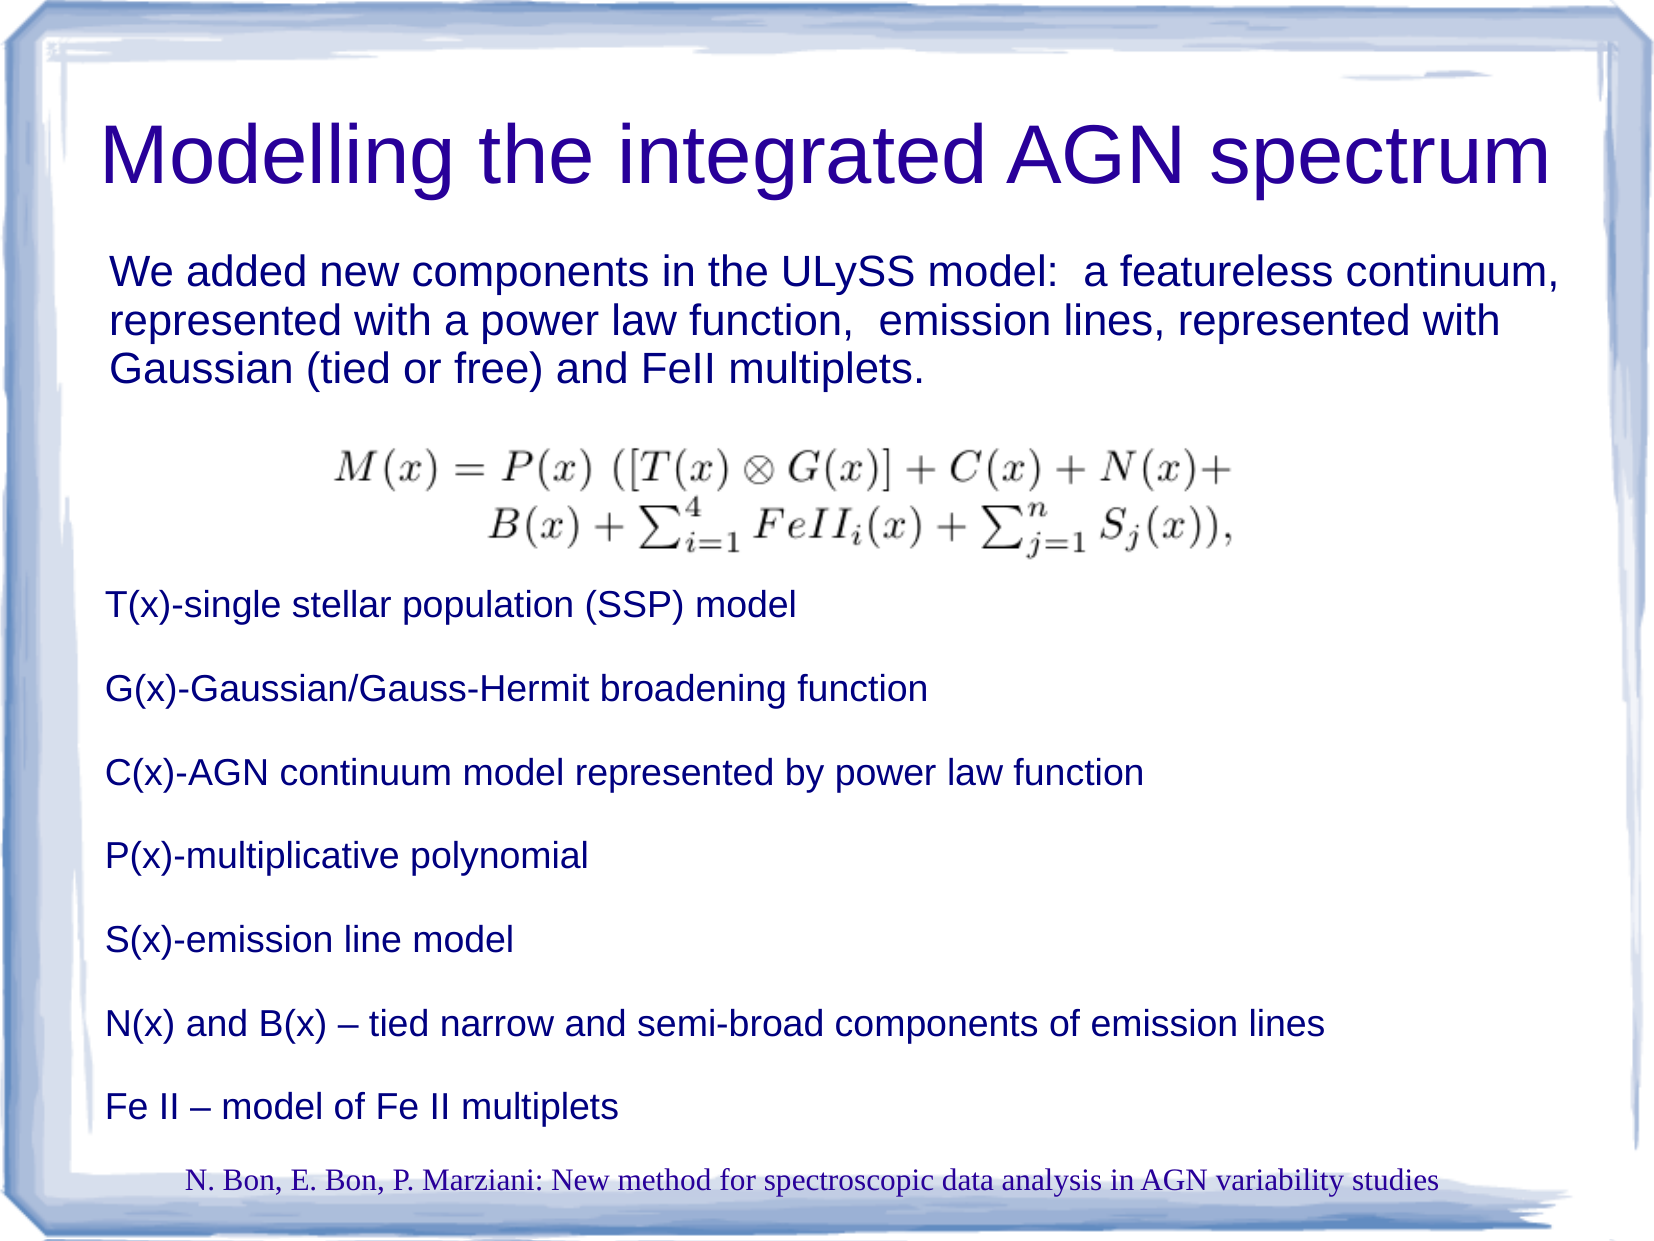

Modelling the integrated AGN spectrum
We added new components in the ULySS model: a featureless continuum,
represented with a power law function, emission lines, represented with
Gaussian (tied or free) and FeII multiplets.
T(x)-single stellar population (SSP) model
G(x)-Gaussian/Gauss-Hermit broadening function
C(x)-AGN continuum model represented by power law function
P(x)-multiplicative polynomial
S(x)-emission line model
N(x) and B(x) – tied narrow and semi-broad components of emission lines
Fe II – model of Fe II multiplets
N. Bon, E. Bon, P. Marziani: New method for spectroscopic data analysis in AGN variability studies